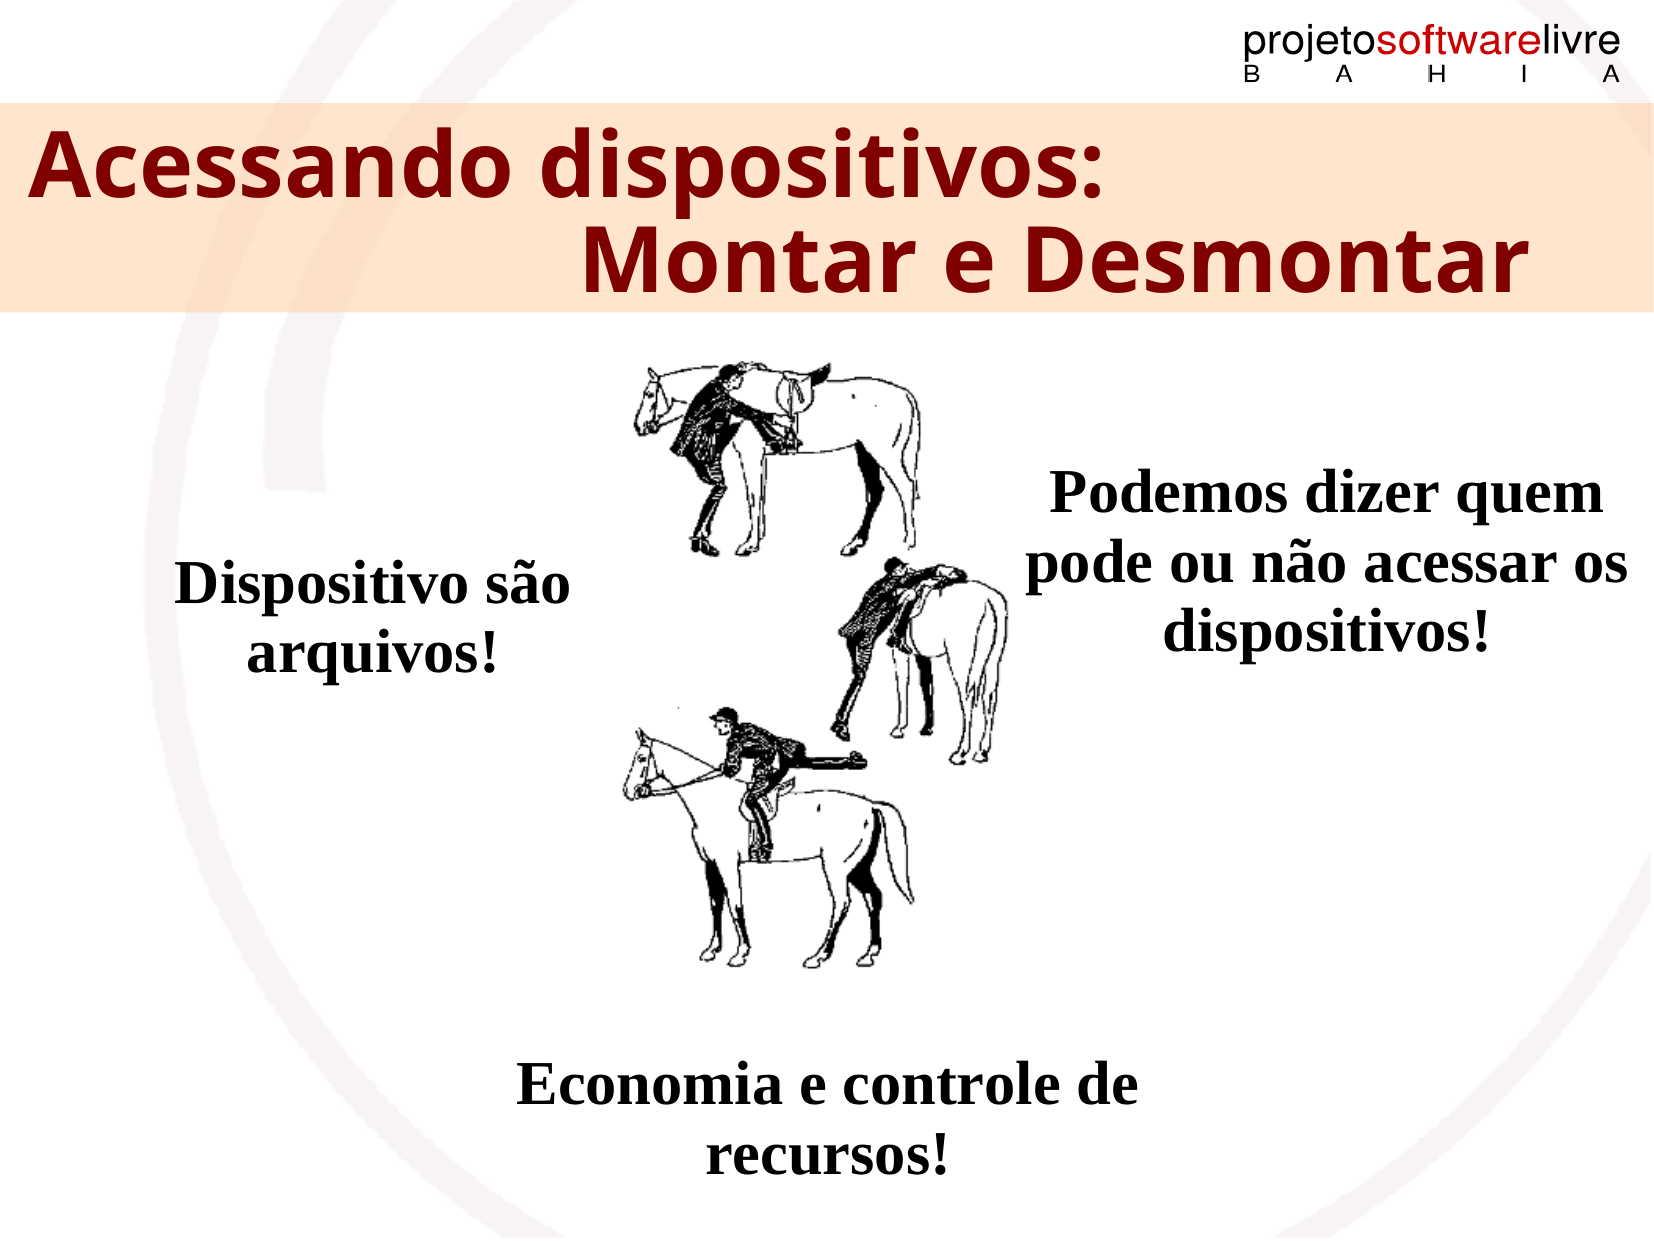

# Acessando dispositivos:
Montar e Desmontar
Podemos dizer quem pode ou não acessar os dispositivos!
Dispositivo são arquivos!
Economia e controle de recursos!